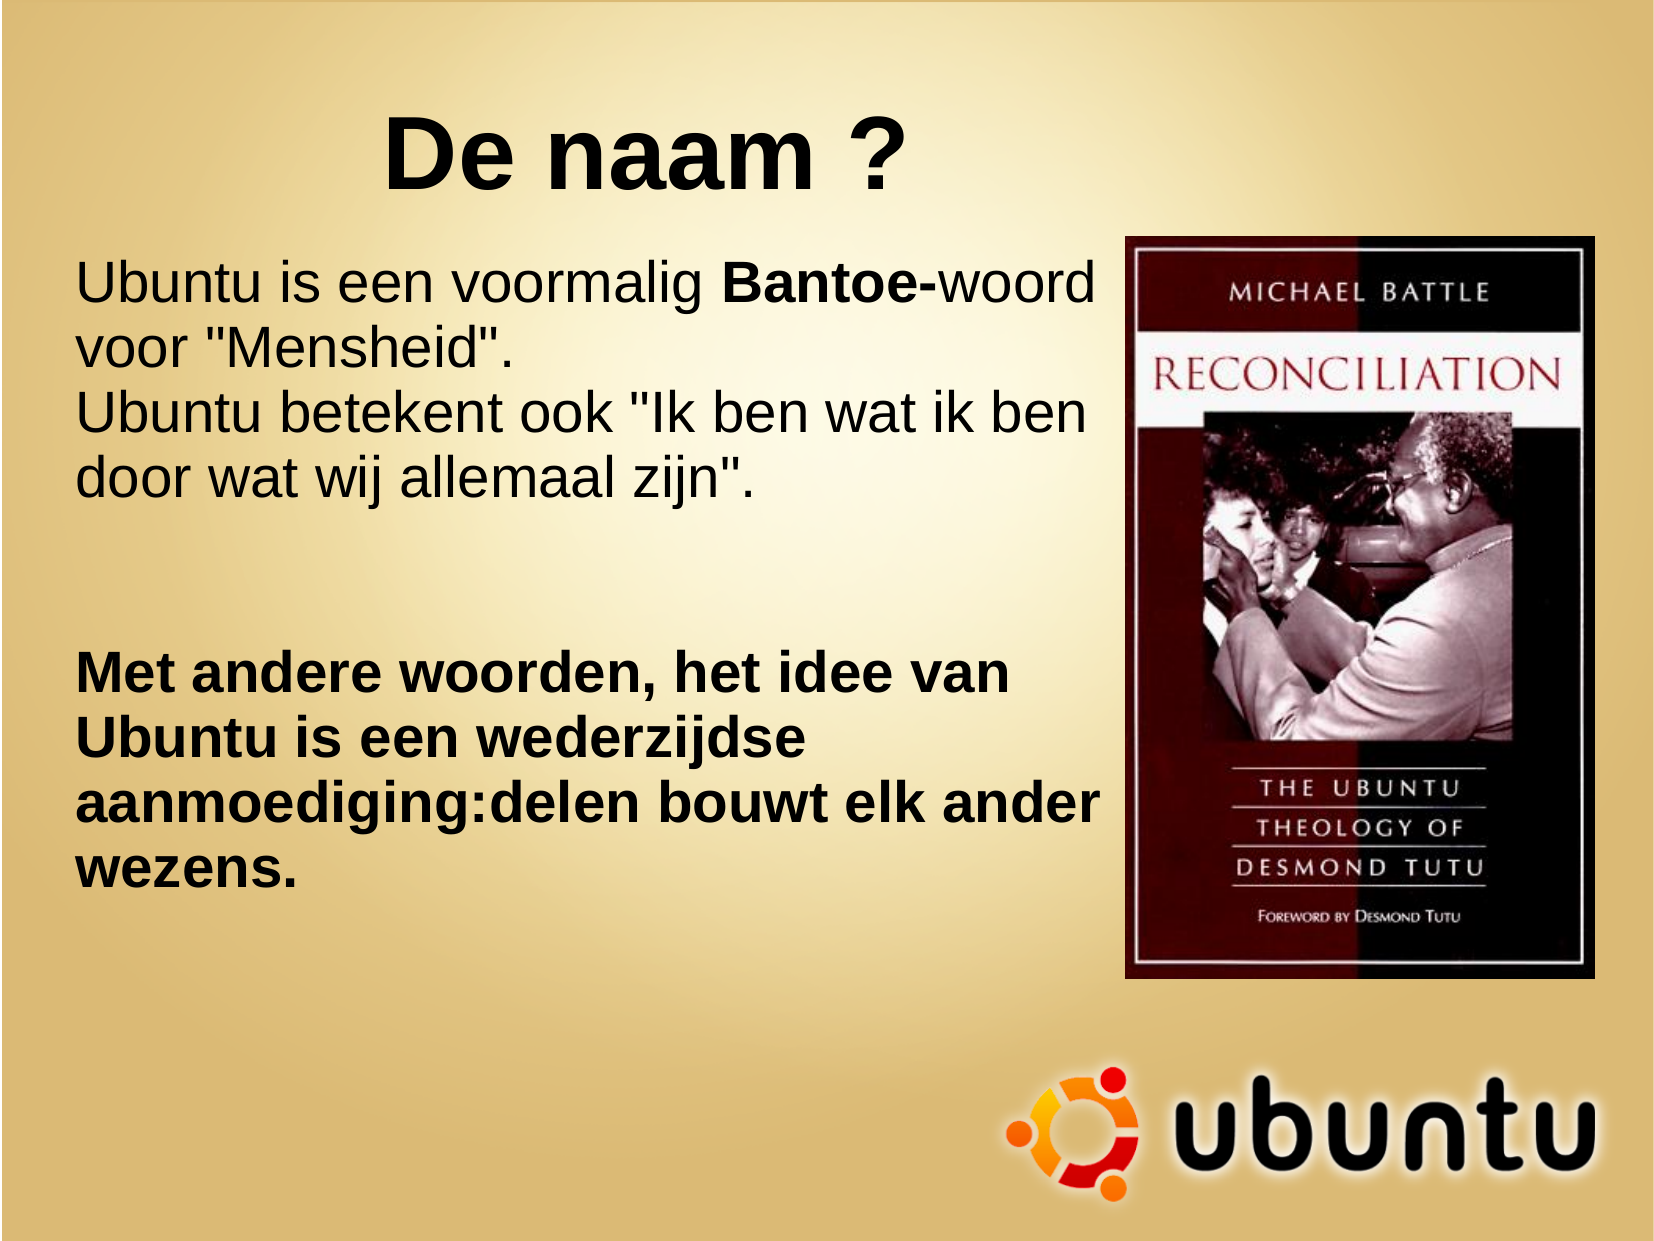

# De naam ?
Ubuntu is een voormalig Bantoe-woord voor "Mensheid".
Ubuntu betekent ook "Ik ben wat ik ben door wat wij allemaal zijn".
Met andere woorden, het idee van Ubuntu is een wederzijdse aanmoediging:delen bouwt elk ander wezens.